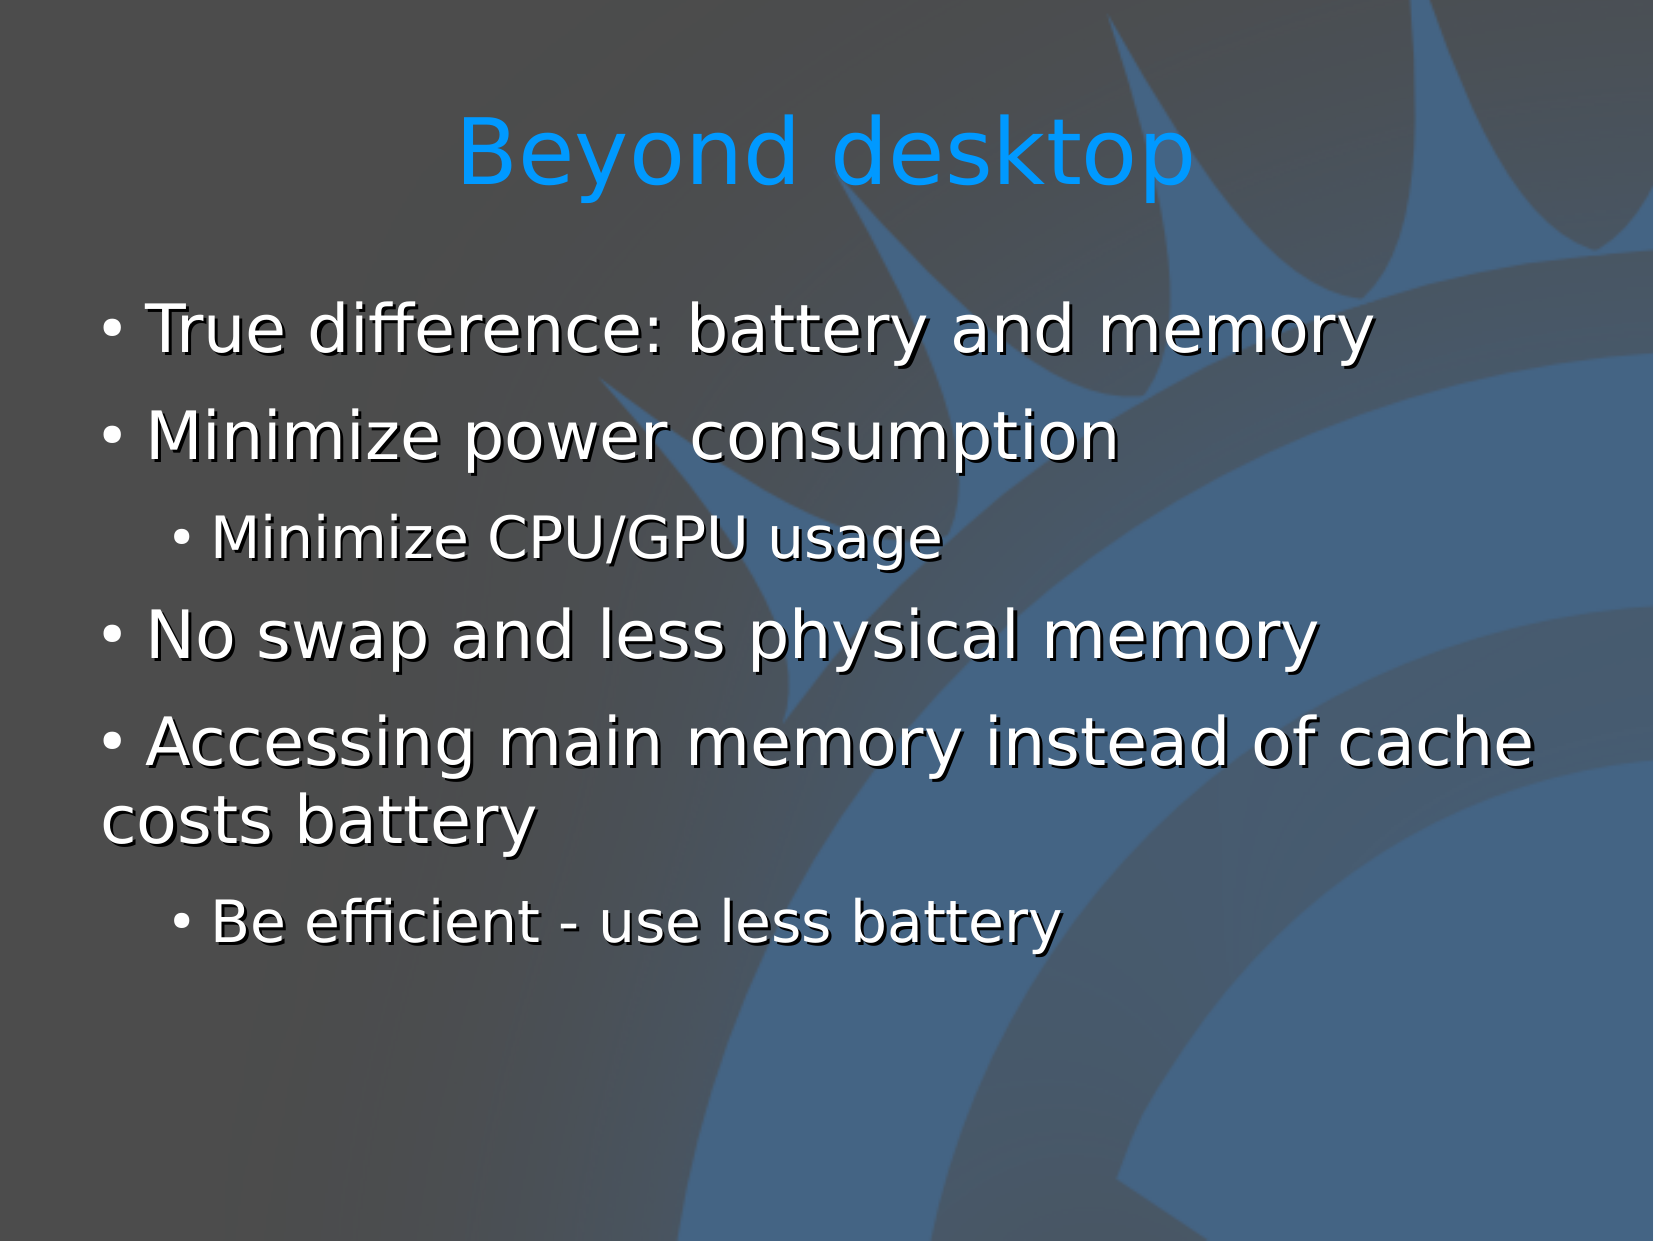

# Beyond desktop
 True difference: battery and memory
 Minimize power consumption
 Minimize CPU/GPU usage
 No swap and less physical memory
 Accessing main memory instead of cache costs battery
 Be efficient - use less battery